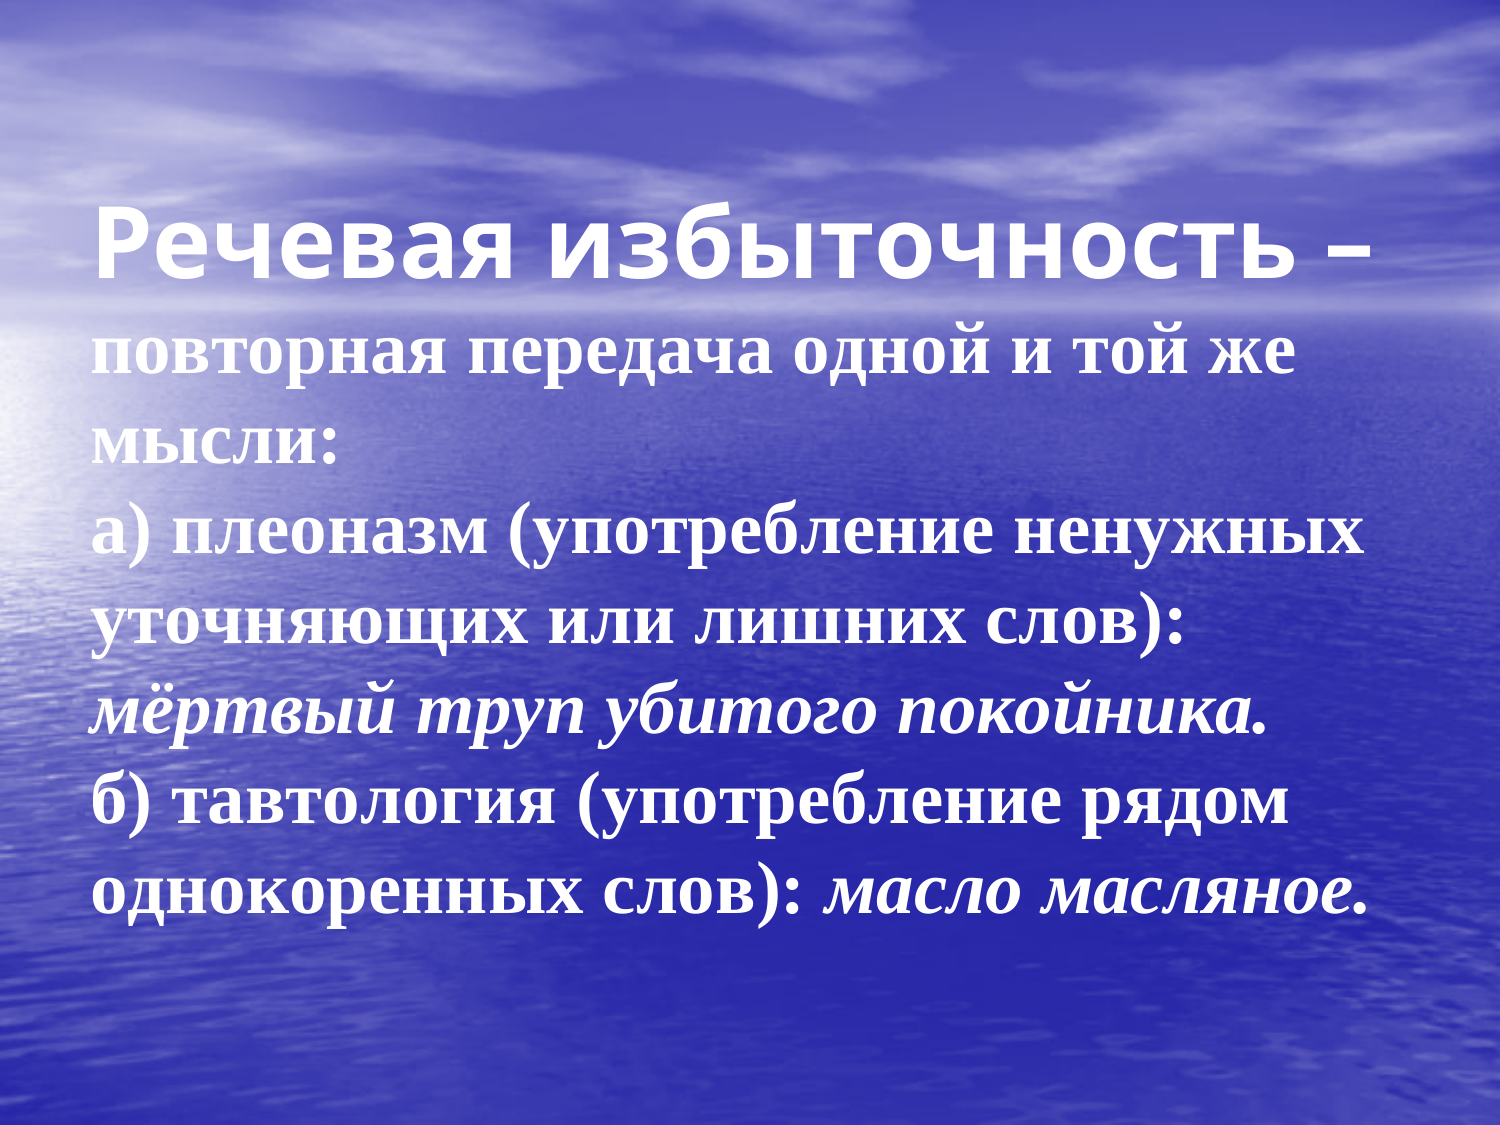

# Речевая избыточность – повторная передача одной и той же мысли: а) плеоназм (употребление ненужных уточняющих или лишних слов): мёртвый труп убитого покойника. б) тавтология (употребление рядом однокоренных слов): масло масляное.